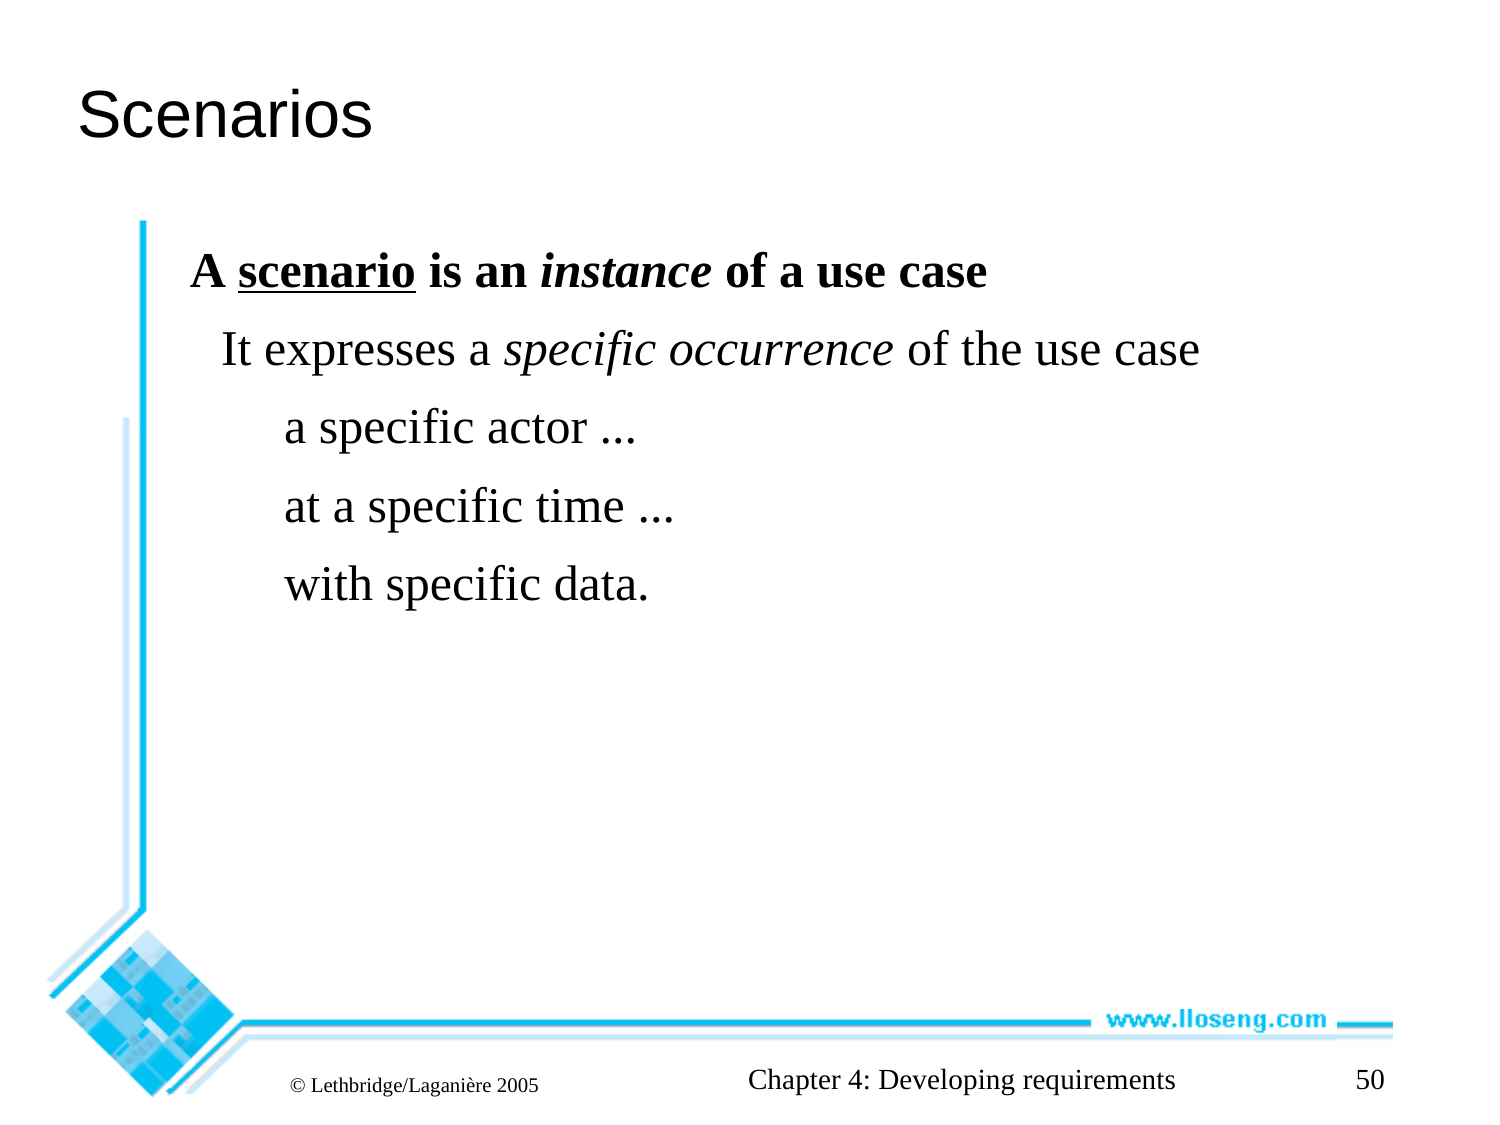

# Scenarios
A scenario is an instance of a use case
It expresses a specific occurrence of the use case
a specific actor ...
at a specific time ...
with specific data.
Chapter 4: Developing requirements
© Lethbridge/Laganière 2005